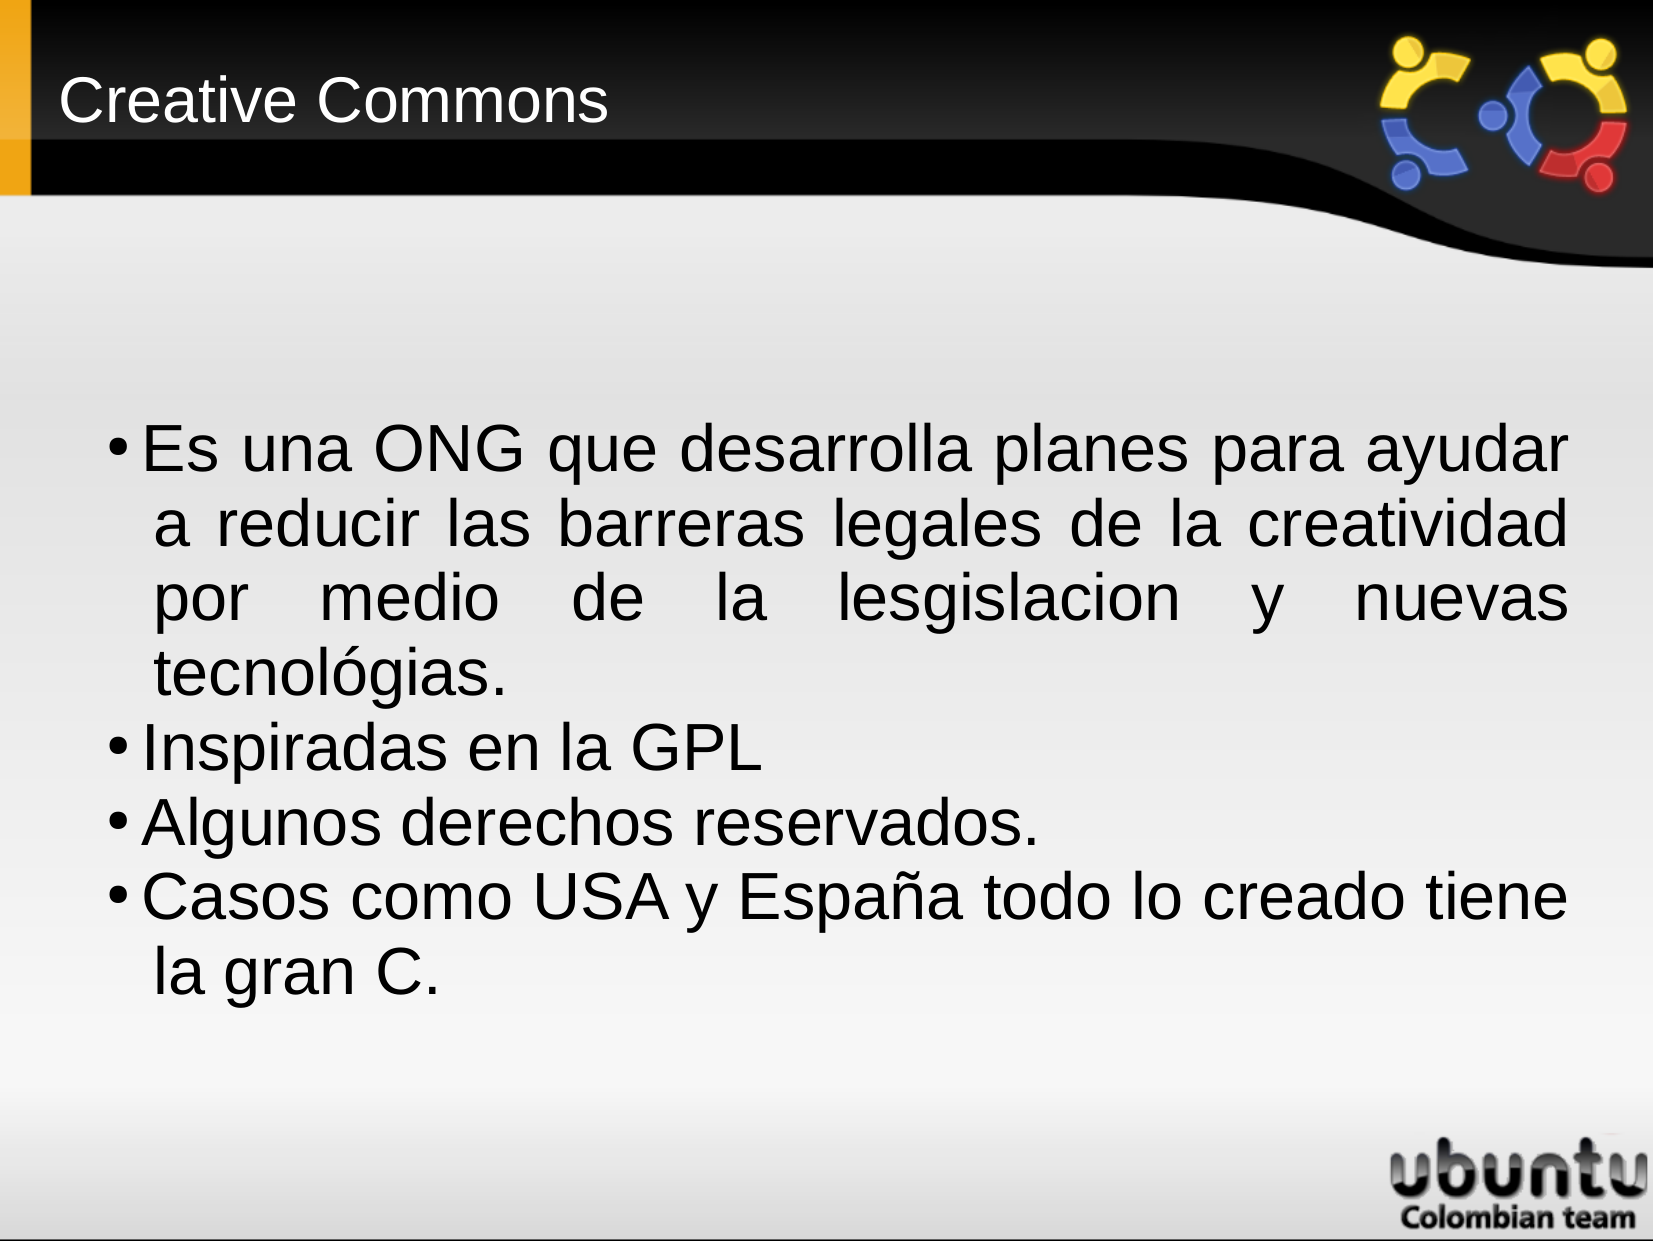

# Creative Commons
Es una ONG que desarrolla planes para ayudar a reducir las barreras legales de la creatividad por medio de la lesgislacion y nuevas tecnológias.
Inspiradas en la GPL
Algunos derechos reservados.
Casos como USA y España todo lo creado tiene la gran C.